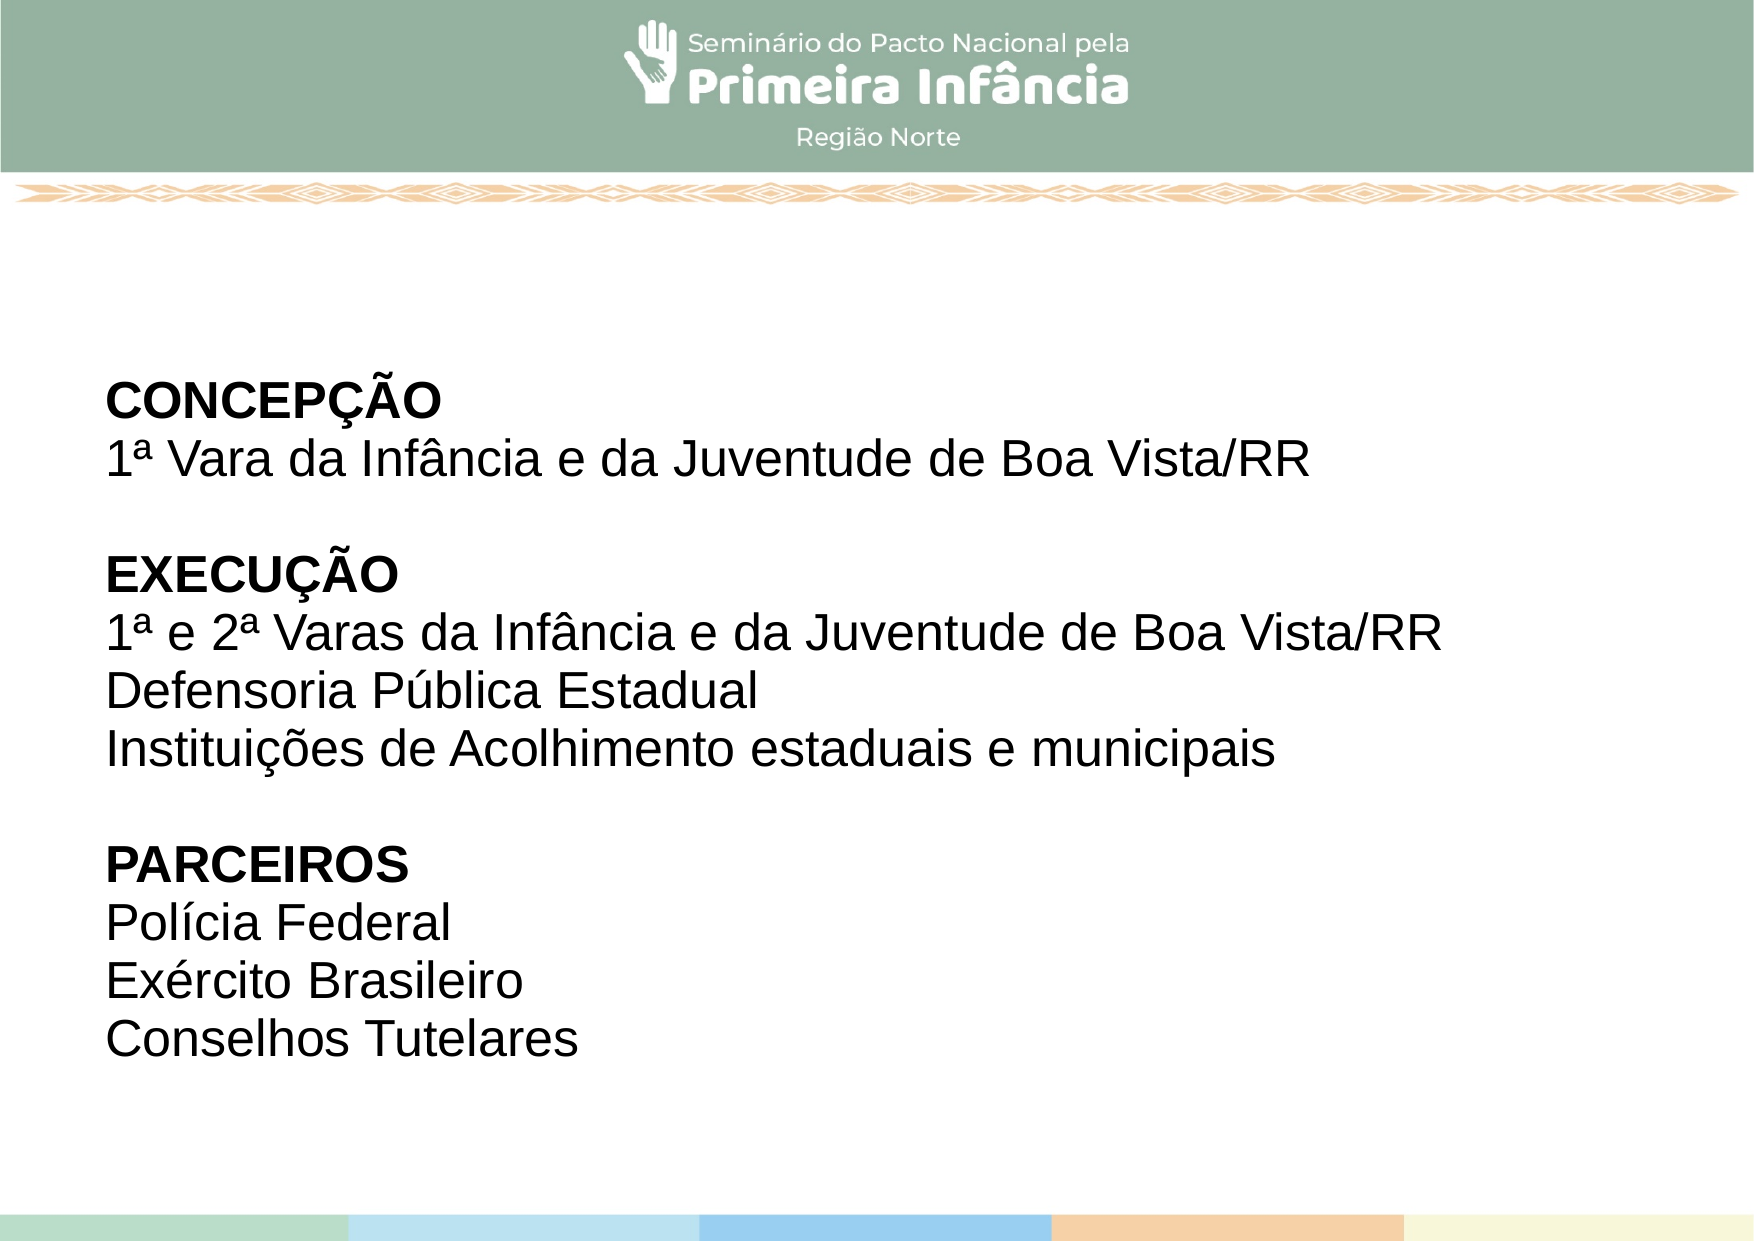

# CONCEPÇÃO 1ª Vara da Infância e da Juventude de Boa Vista/RR EXECUÇÃO 1ª e 2ª Varas da Infância e da Juventude de Boa Vista/RR Defensoria Pública Estadual Instituições de Acolhimento estaduais e municipais PARCEIROS Polícia Federal Exército Brasileiro Conselhos Tutelares